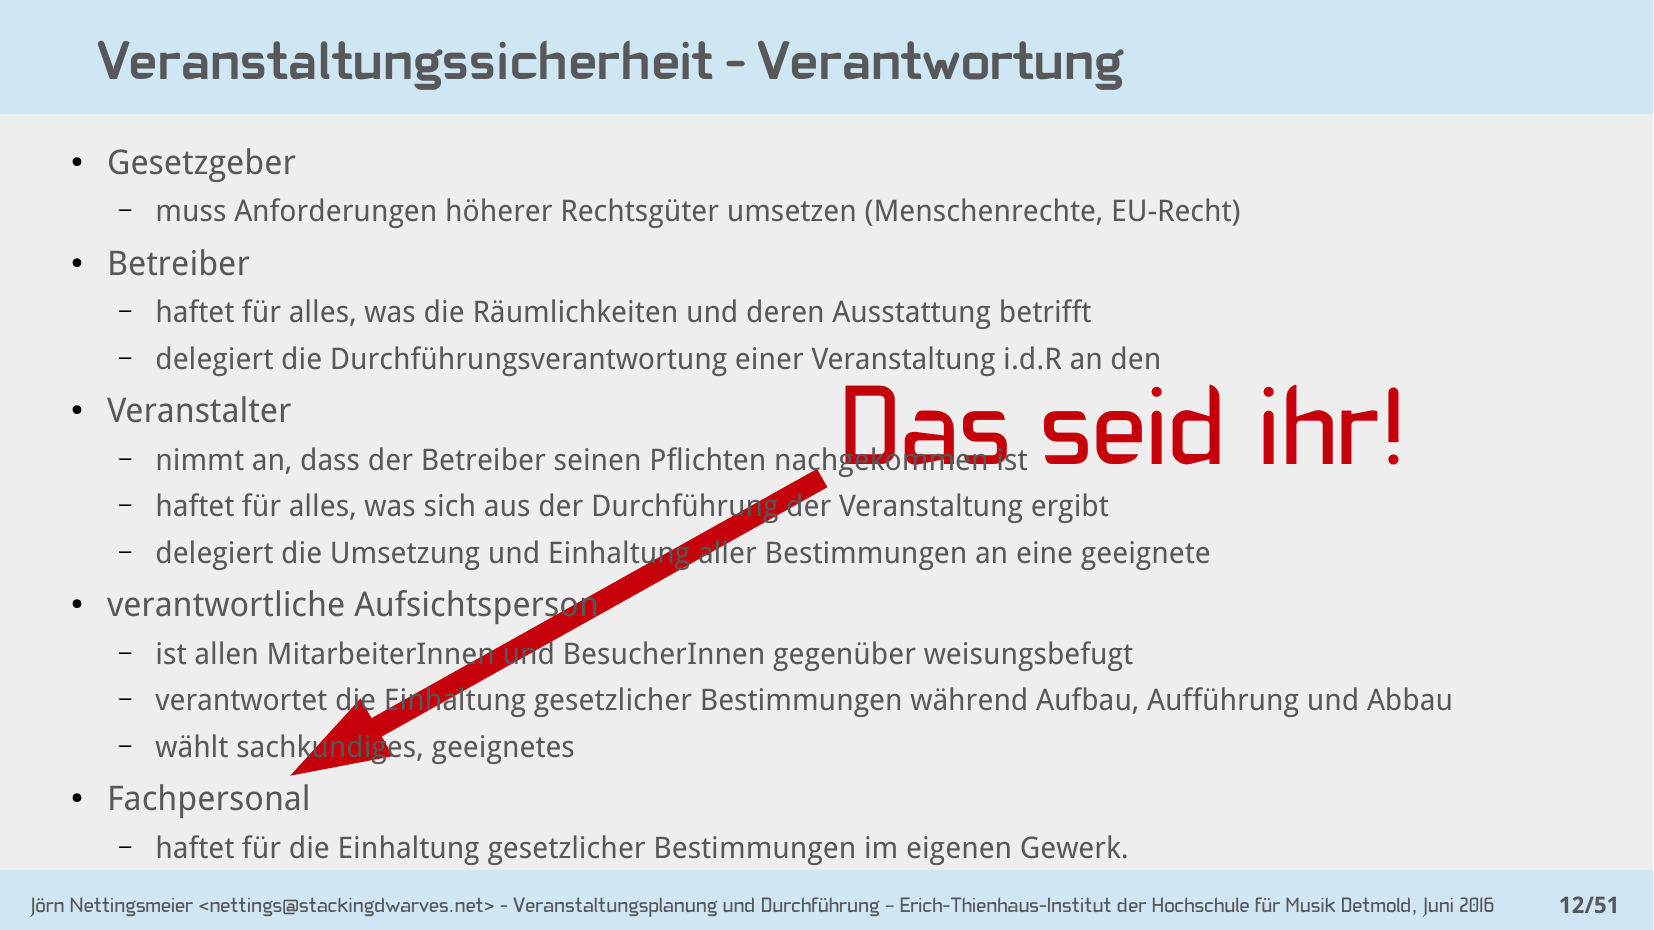

# Veranstaltungssicherheit - Verantwortung
Gesetzgeber
muss Anforderungen höherer Rechtsgüter umsetzen (Menschenrechte, EU-Recht)
Betreiber
haftet für alles, was die Räumlichkeiten und deren Ausstattung betrifft
delegiert die Durchführungsverantwortung einer Veranstaltung i.d.R an den
Veranstalter
nimmt an, dass der Betreiber seinen Pflichten nachgekommen ist
haftet für alles, was sich aus der Durchführung der Veranstaltung ergibt
delegiert die Umsetzung und Einhaltung aller Bestimmungen an eine geeignete
verantwortliche Aufsichtsperson
ist allen MitarbeiterInnen und BesucherInnen gegenüber weisungsbefugt
verantwortet die Einhaltung gesetzlicher Bestimmungen während Aufbau, Aufführung und Abbau
wählt sachkundiges, geeignetes
Fachpersonal
haftet für die Einhaltung gesetzlicher Bestimmungen im eigenen Gewerk.
Das seid ihr!